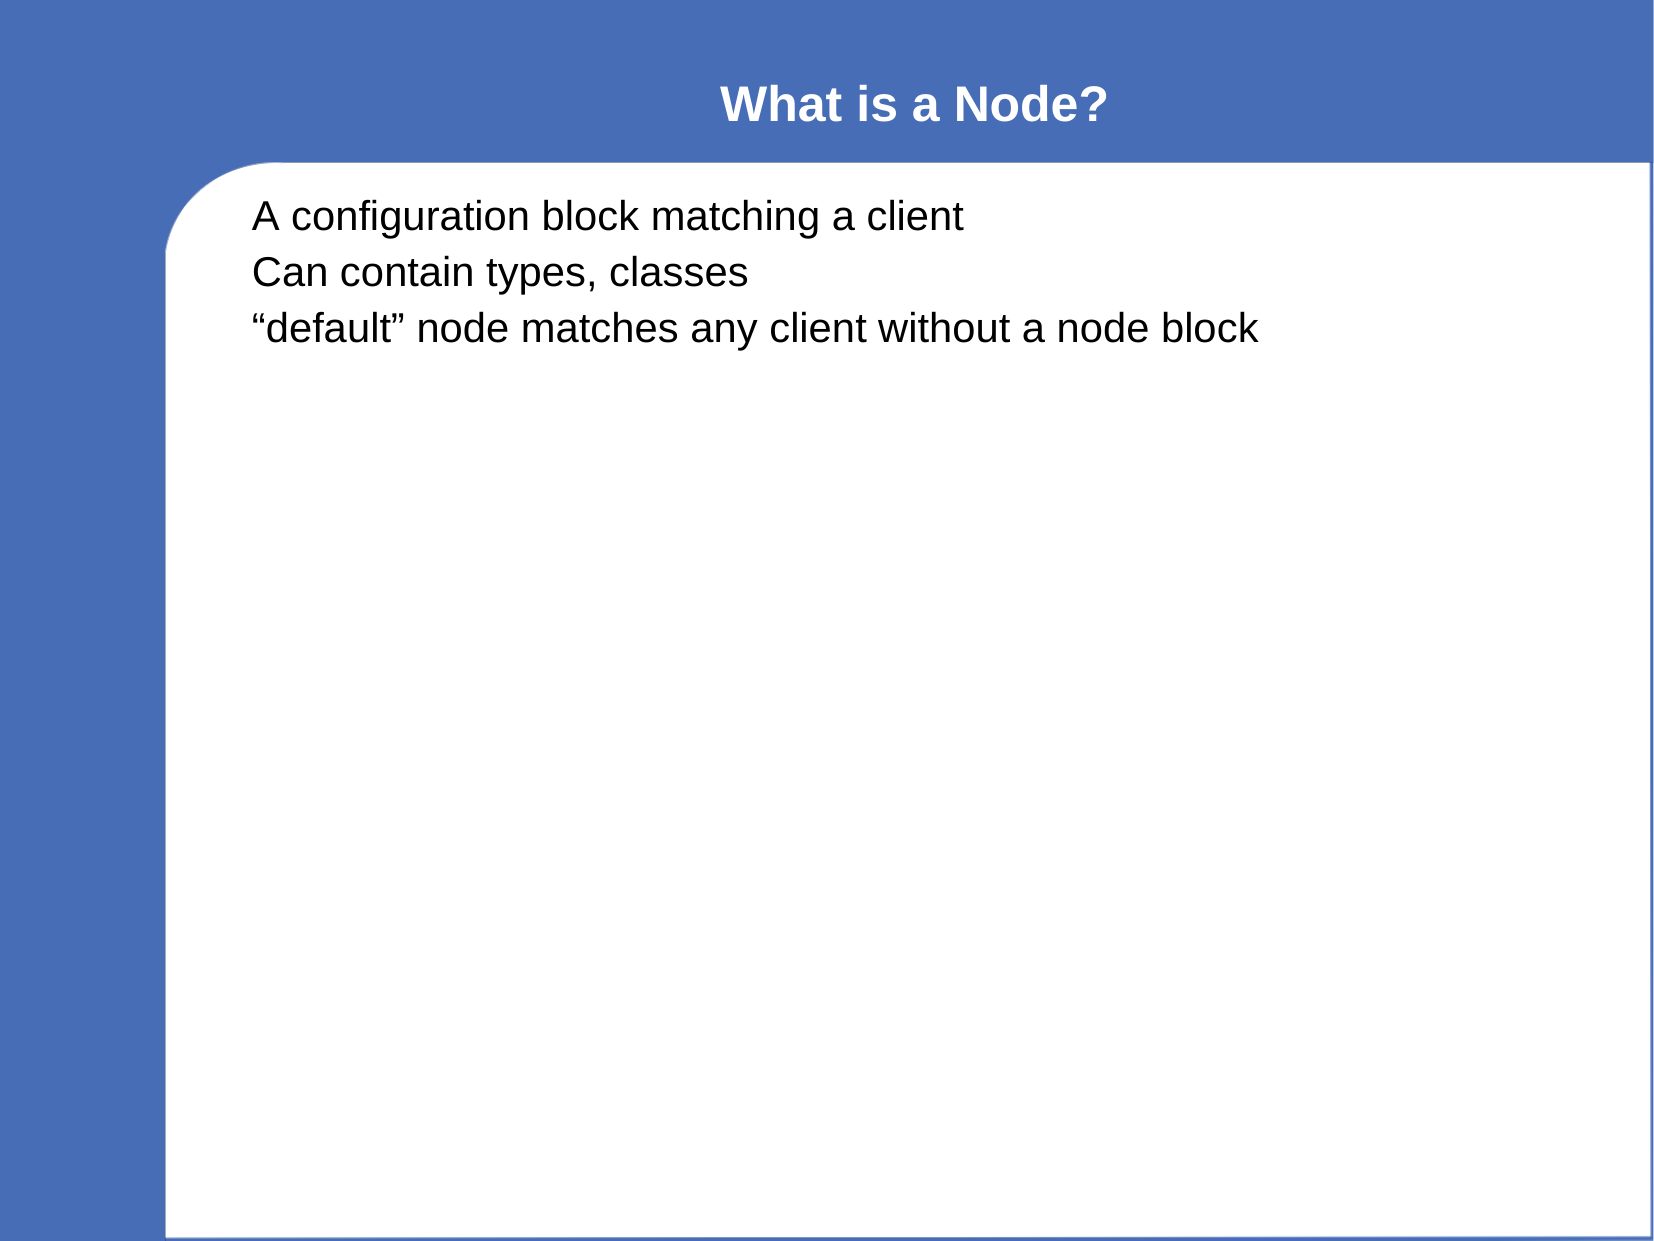

# What is a Node?
A configuration block matching a client
Can contain types, classes
“default” node matches any client without a node block